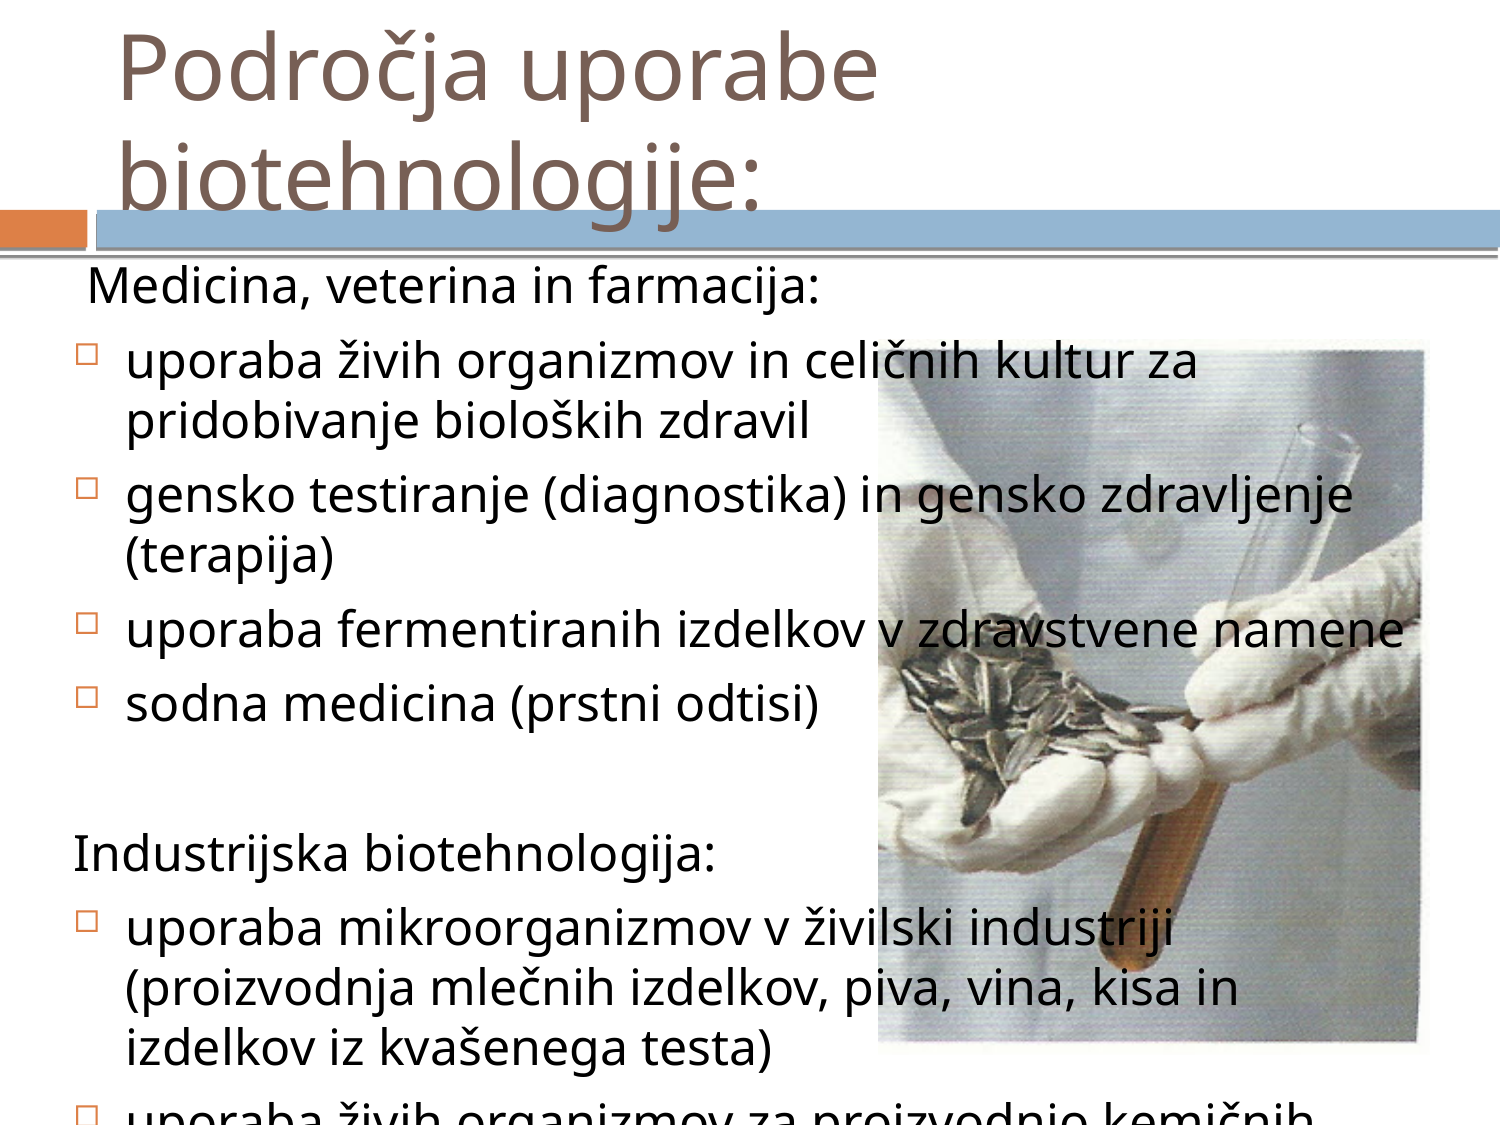

# Področja uporabe biotehnologije:
 Medicina, veterina in farmacija:
uporaba živih organizmov in celičnih kultur za pridobivanje bioloških zdravil
gensko testiranje (diagnostika) in gensko zdravljenje (terapija)
uporaba fermentiranih izdelkov v zdravstvene namene
sodna medicina (prstni odtisi)
Industrijska biotehnologija:
uporaba mikroorganizmov v živilski industriji (proizvodnja mlečnih izdelkov, piva, vina, kisa in izdelkov iz kvašenega testa)
uporaba živih organizmov za proizvodnjo kemičnih snovi, encimov materialov in biogoriv